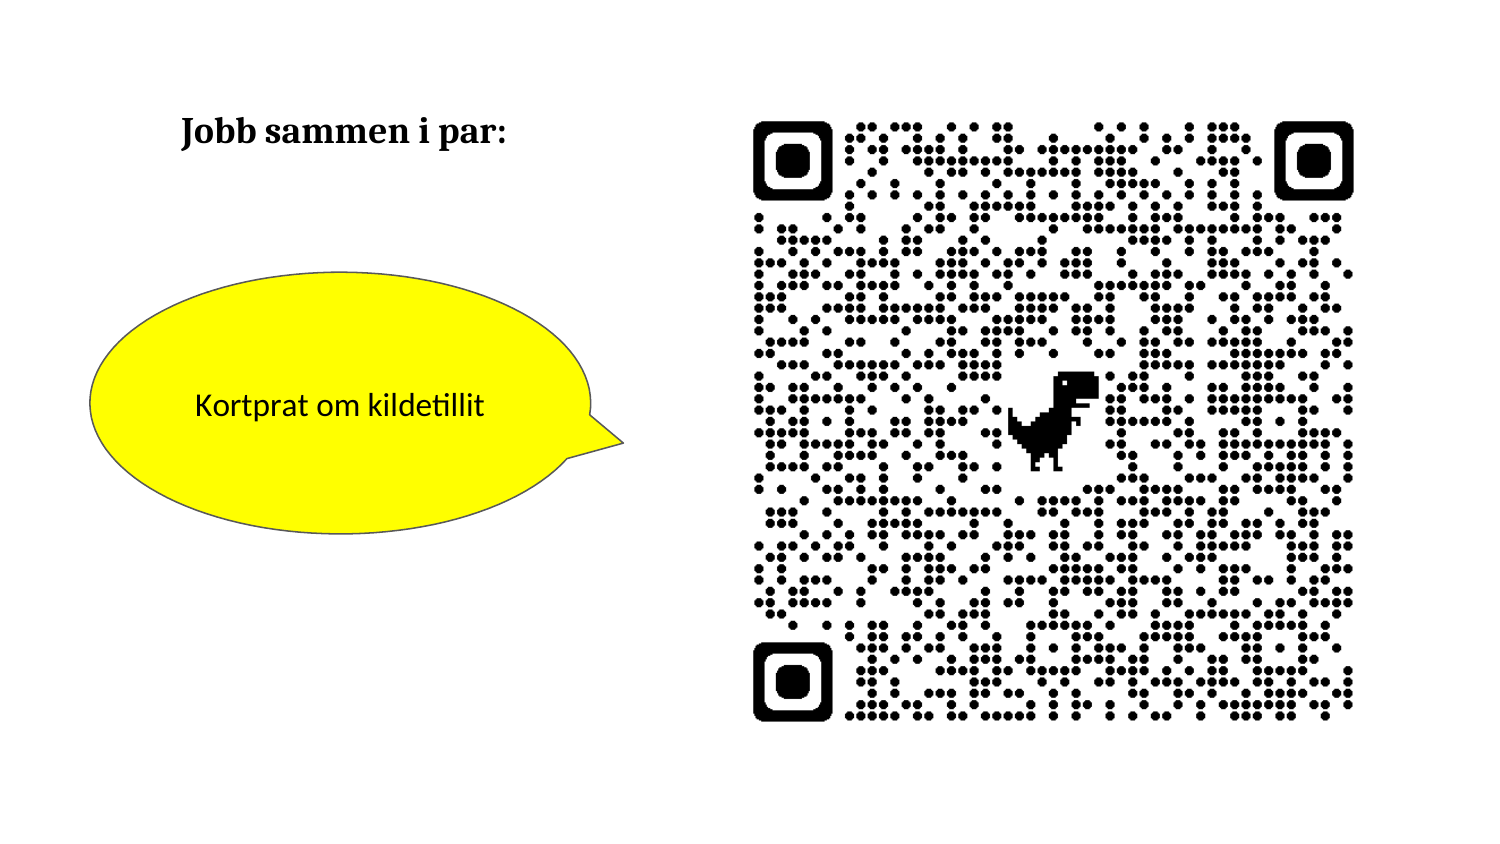

Jobb sammen i par:
Kortprat om kildetillit